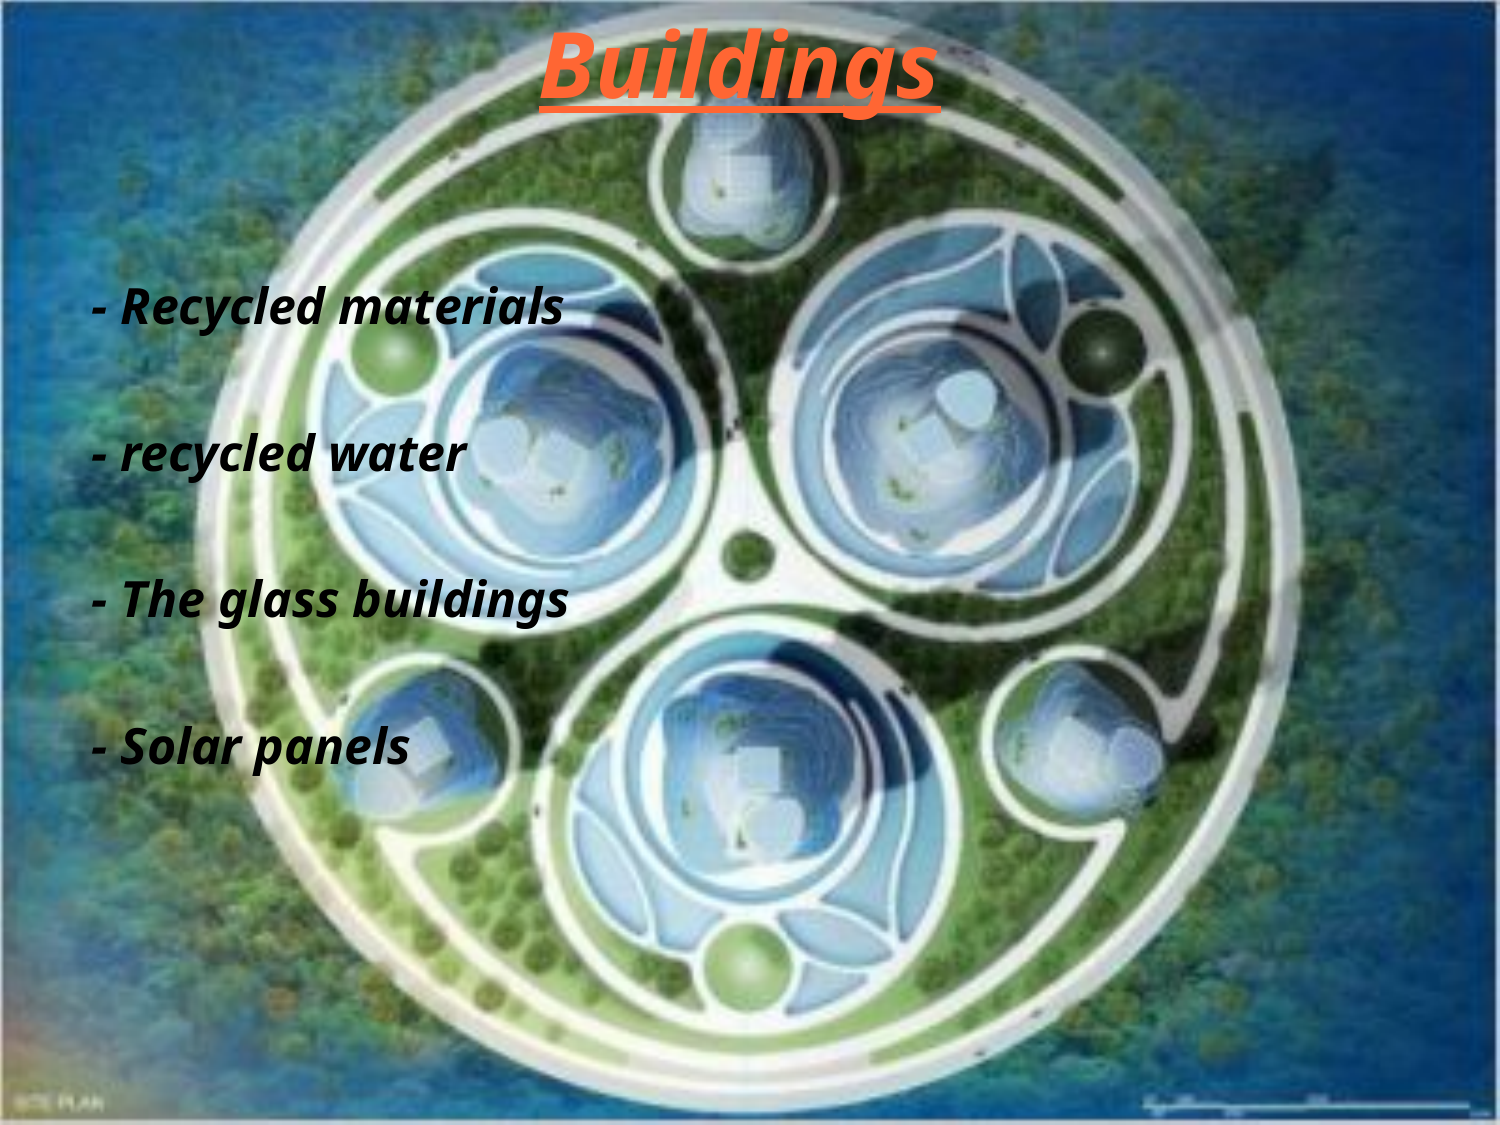

# Buildings
- Recycled materials
- recycled water
- The glass buildings
- Solar panels